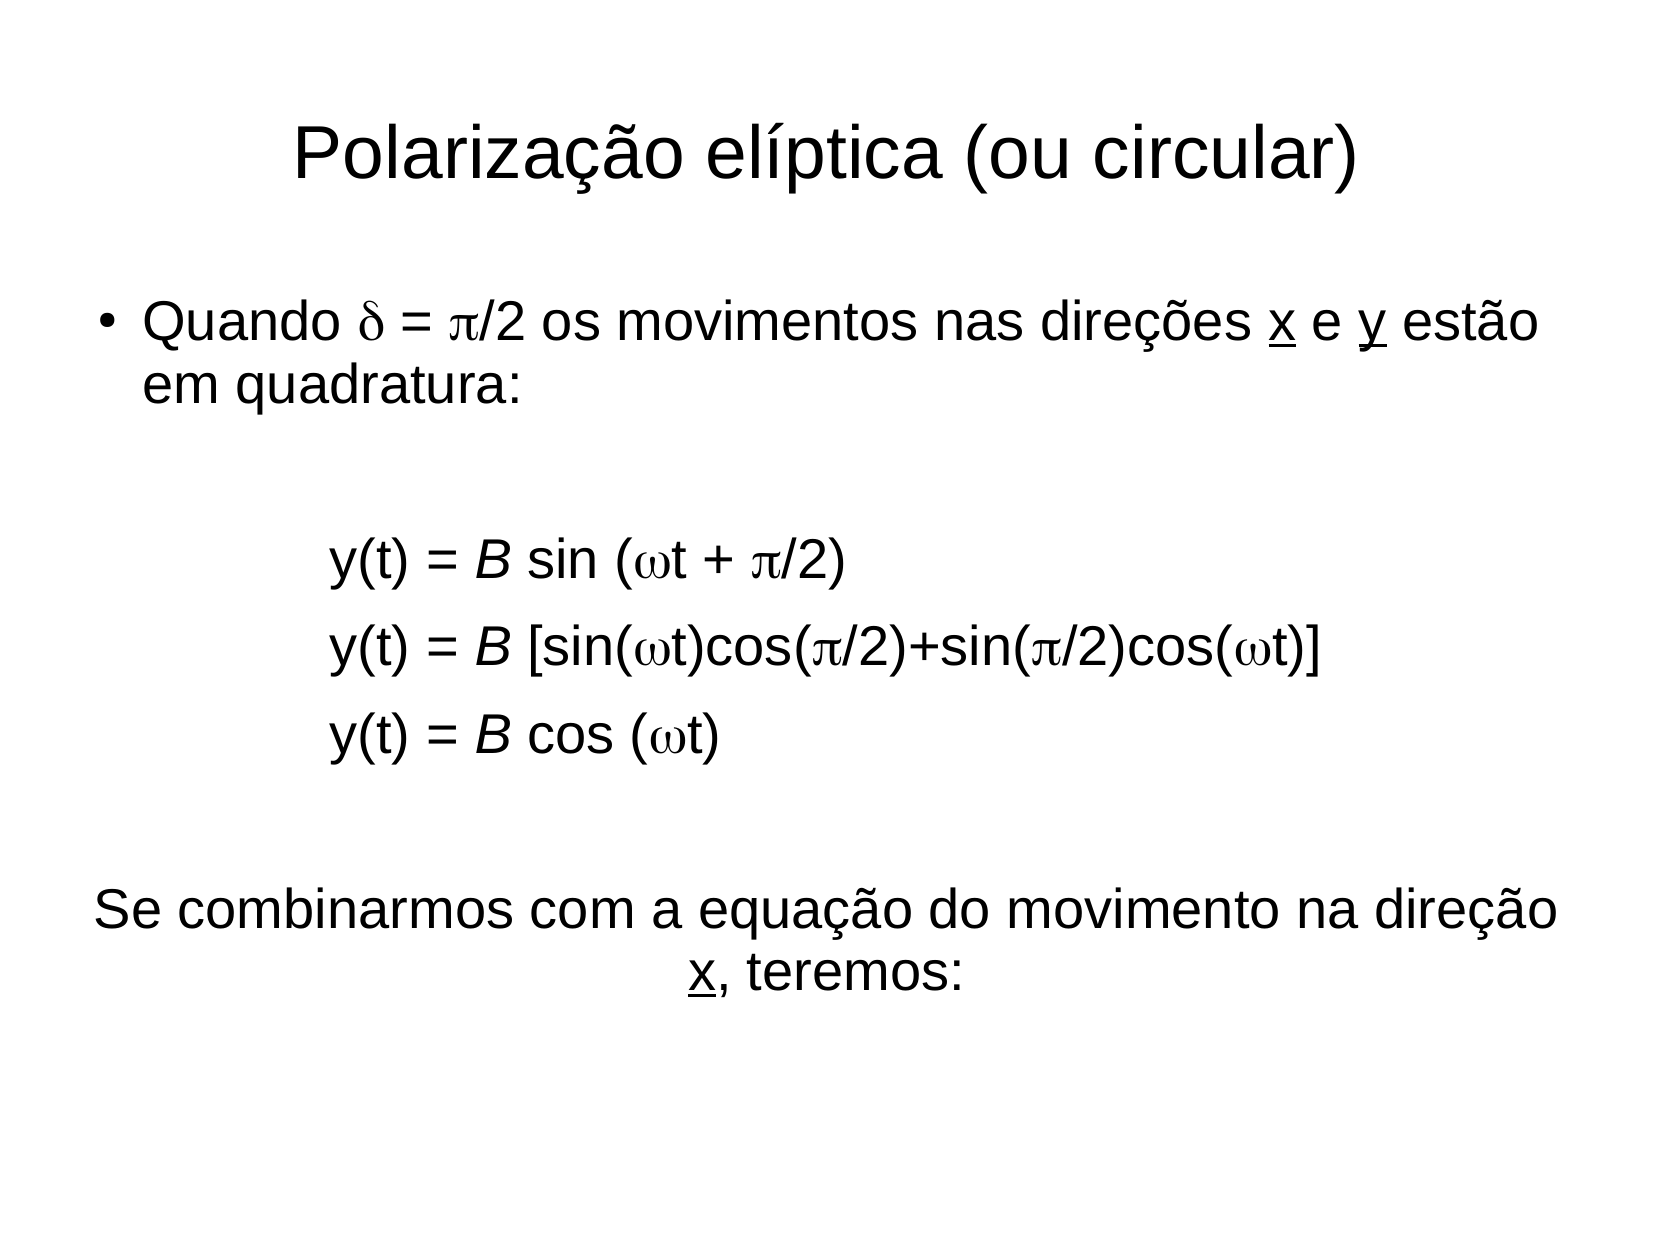

# Polarização elíptica (ou circular)
Quando d = p/2 os movimentos nas direções x e y estão em quadratura:
y(t) = B sin (wt + p/2)
y(t) = B [sin(wt)cos(p/2)+sin(p/2)cos(wt)]
y(t) = B cos (wt)
Se combinarmos com a equação do movimento na direção x, teremos: